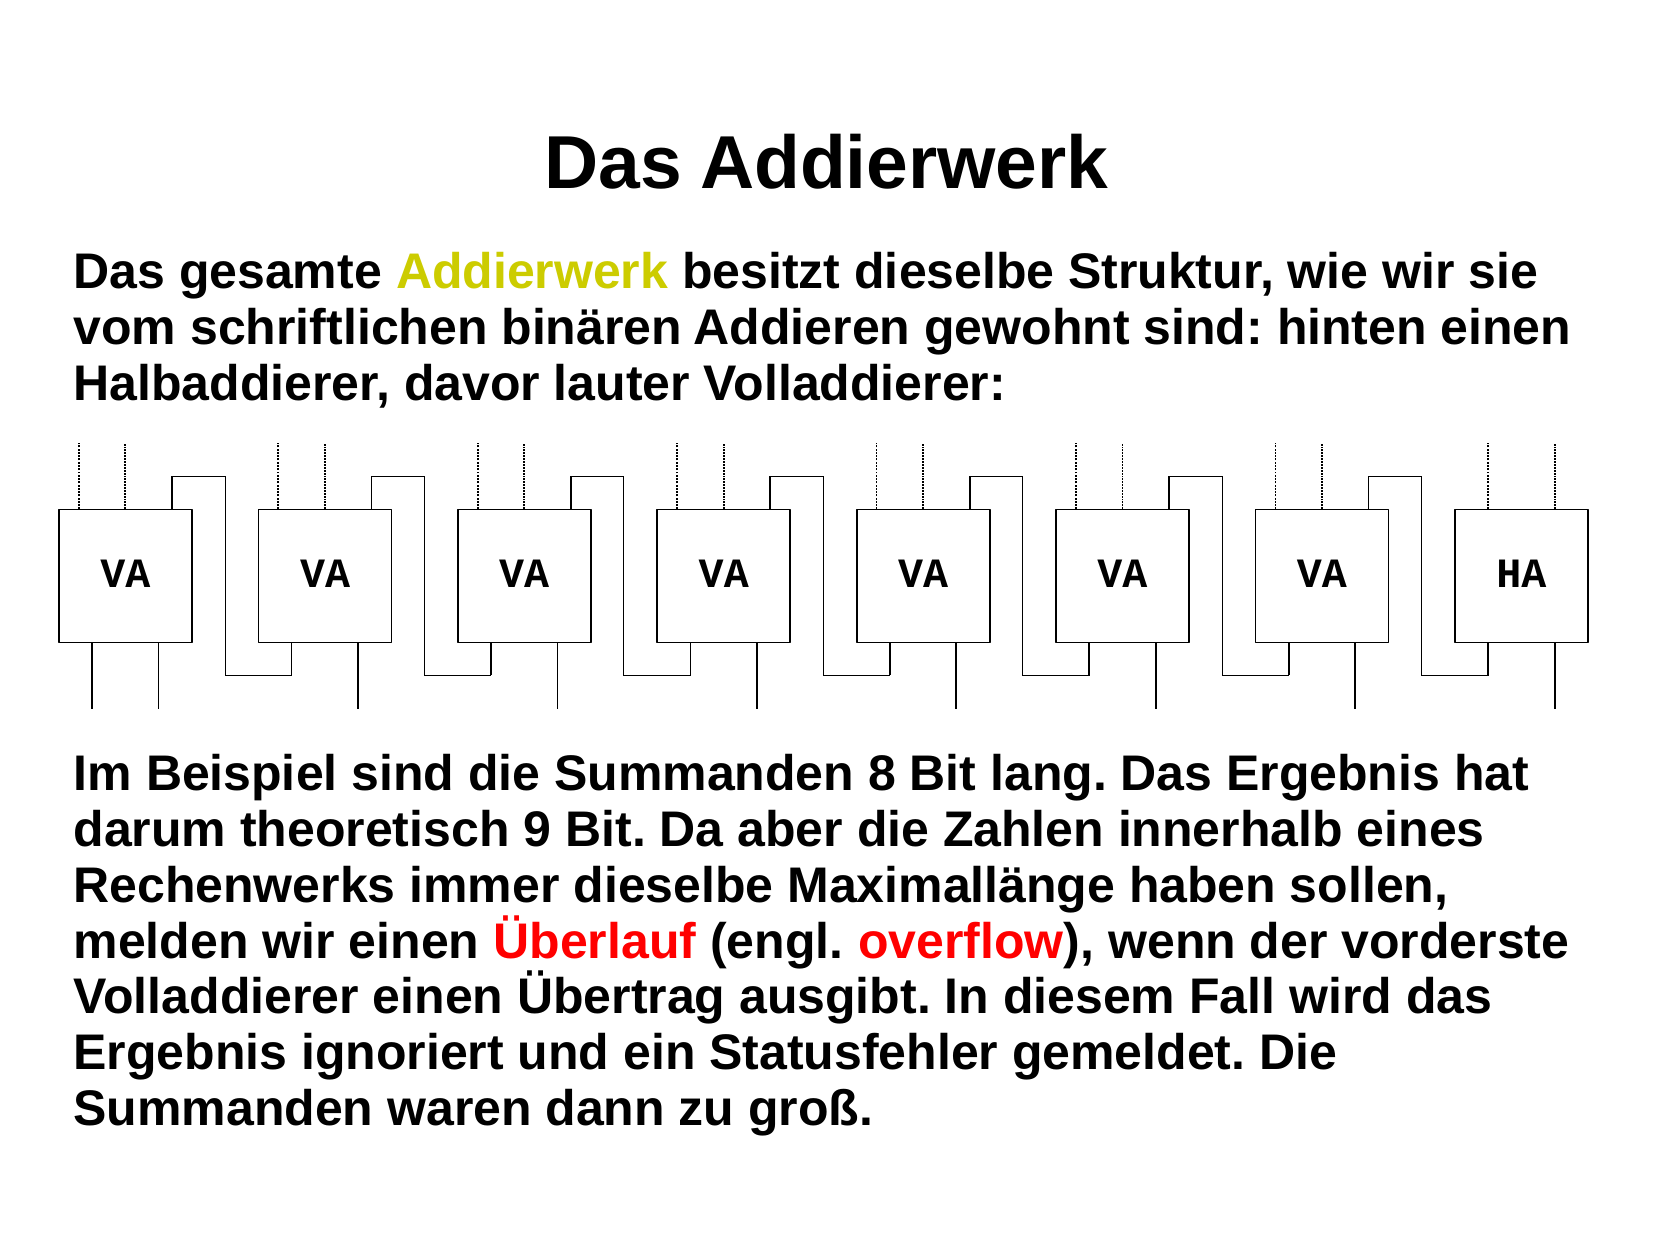

# Das Addierwerk
Das gesamte Addierwerk besitzt dieselbe Struktur, wie wir sie vom schriftlichen binären Addieren gewohnt sind: hinten einen Halbaddierer, davor lauter Volladdierer:
VA
VA
VA
VA
VA
VA
VA
HA
Im Beispiel sind die Summanden 8 Bit lang. Das Ergebnis hat darum theoretisch 9 Bit. Da aber die Zahlen innerhalb eines Rechenwerks immer dieselbe Maximallänge haben sollen, melden wir einen Überlauf (engl. overflow), wenn der vorderste Volladdierer einen Übertrag ausgibt. In diesem Fall wird das Ergebnis ignoriert und ein Statusfehler gemeldet. Die Summanden waren dann zu groß.